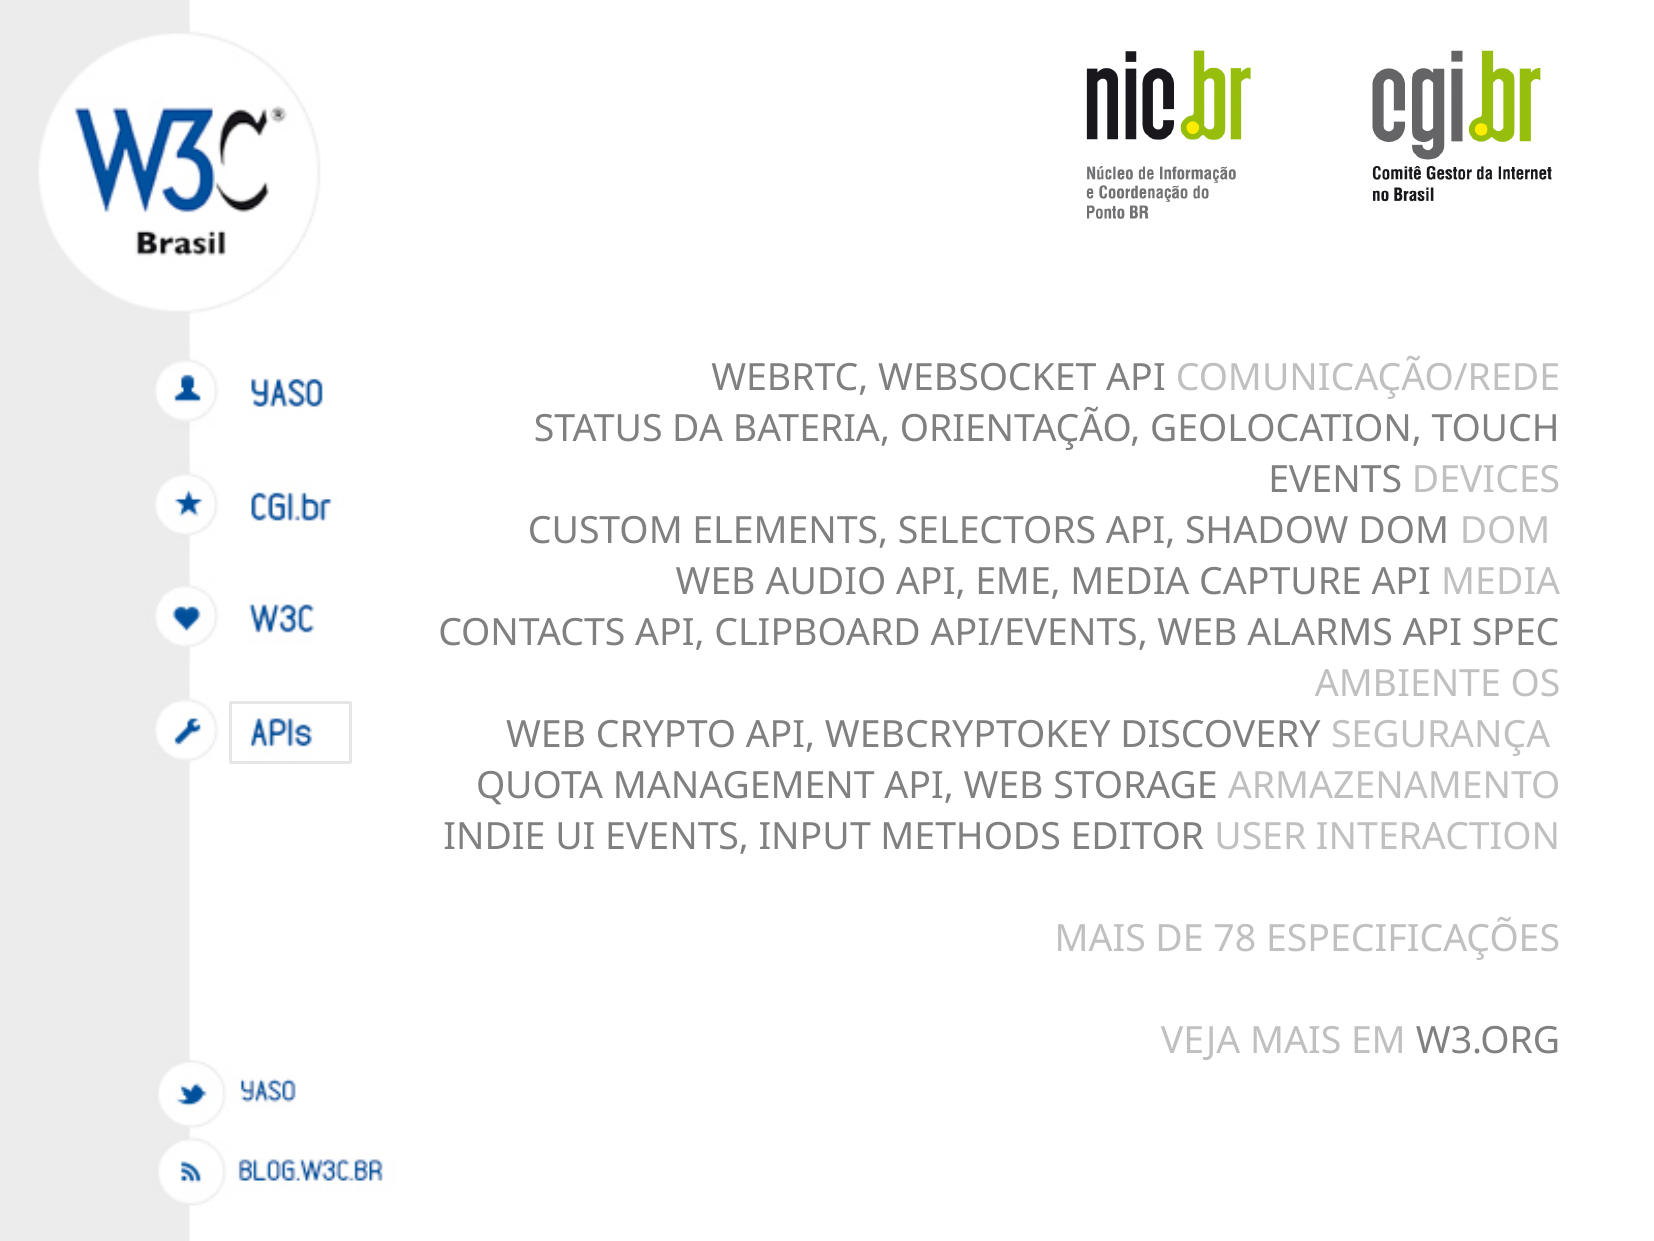

WEBRTC, WEBSOCKET API COMUNICAÇÃO/REDE
STATUS DA BATERIA, ORIENTAÇÃO, GEOLOCATION, TOUCH EVENTS DEVICES
CUSTOM ELEMENTS, SELECTORS API, SHADOW DOM DOM
WEB AUDIO API, EME, MEDIA CAPTURE API MEDIA
CONTACTS API, CLIPBOARD API/EVENTS, WEB ALARMS API SPEC AMBIENTE OS
WEB CRYPTO API, WEBCRYPTOKEY DISCOVERY SEGURANÇA
QUOTA MANAGEMENT API, WEB STORAGE ARMAZENAMENTO
INDIE UI EVENTS, INPUT METHODS EDITOR USER INTERACTION
MAIS DE 78 ESPECIFICAÇÕES
VEJA MAIS EM W3.ORG